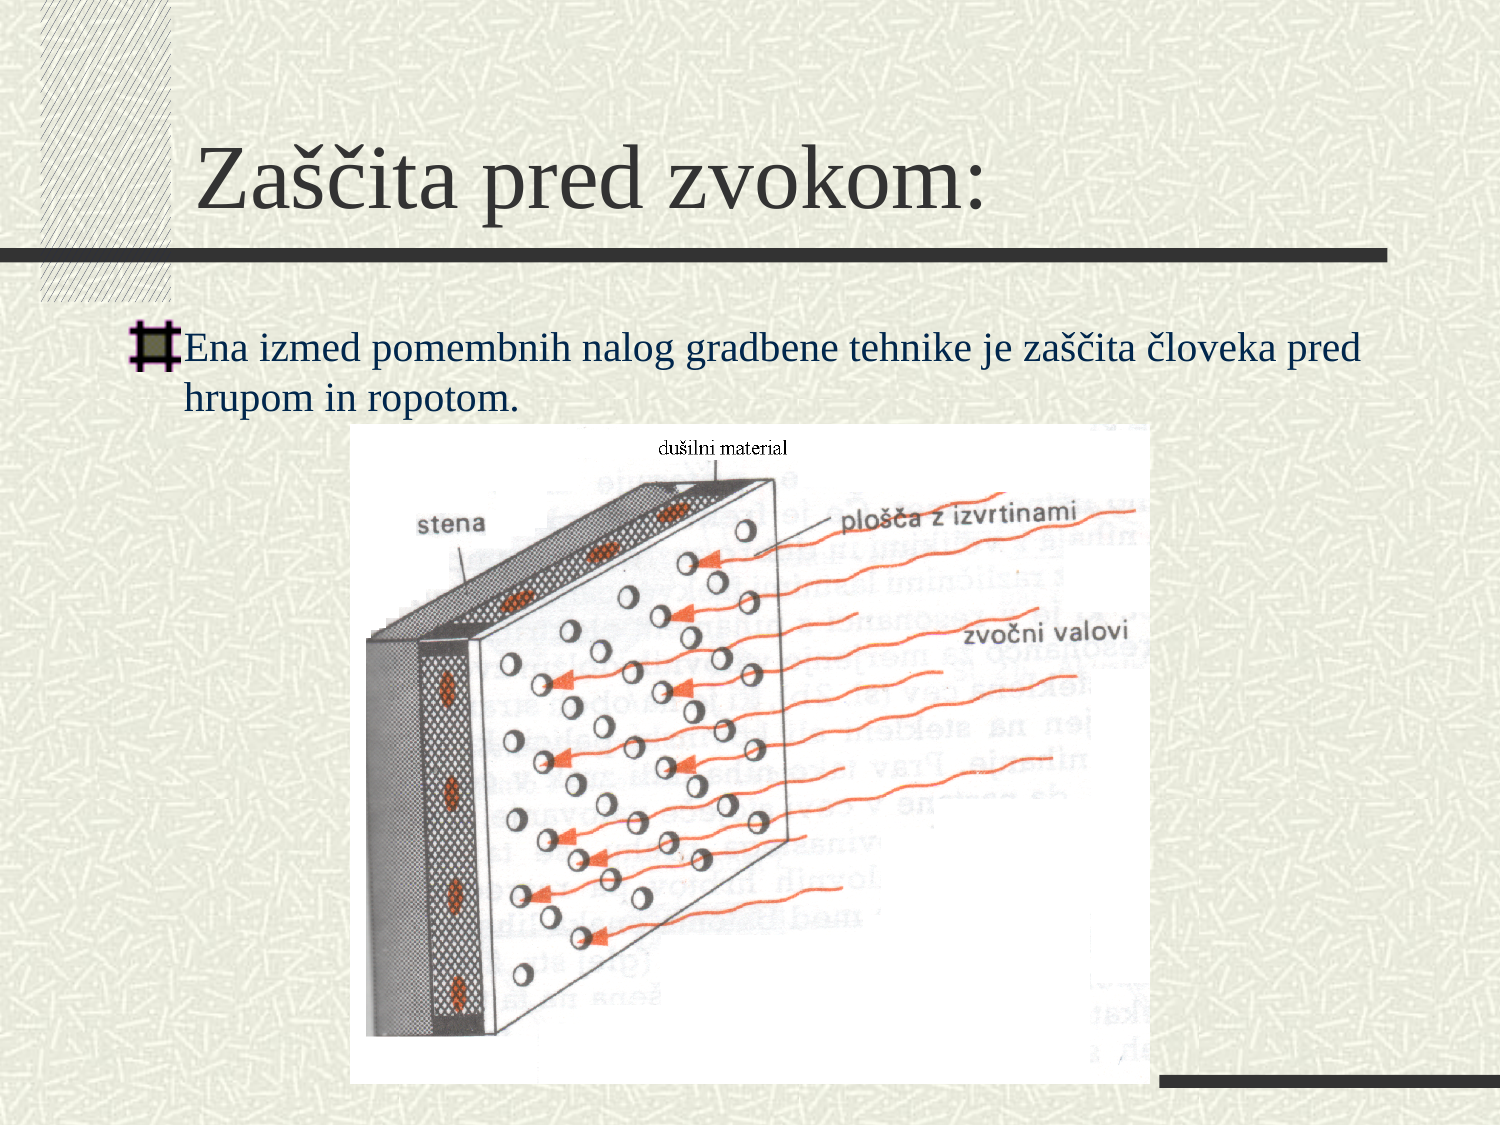

# Zaščita pred zvokom:
Ena izmed pomembnih nalog gradbene tehnike je zaščita človeka pred hrupom in ropotom.